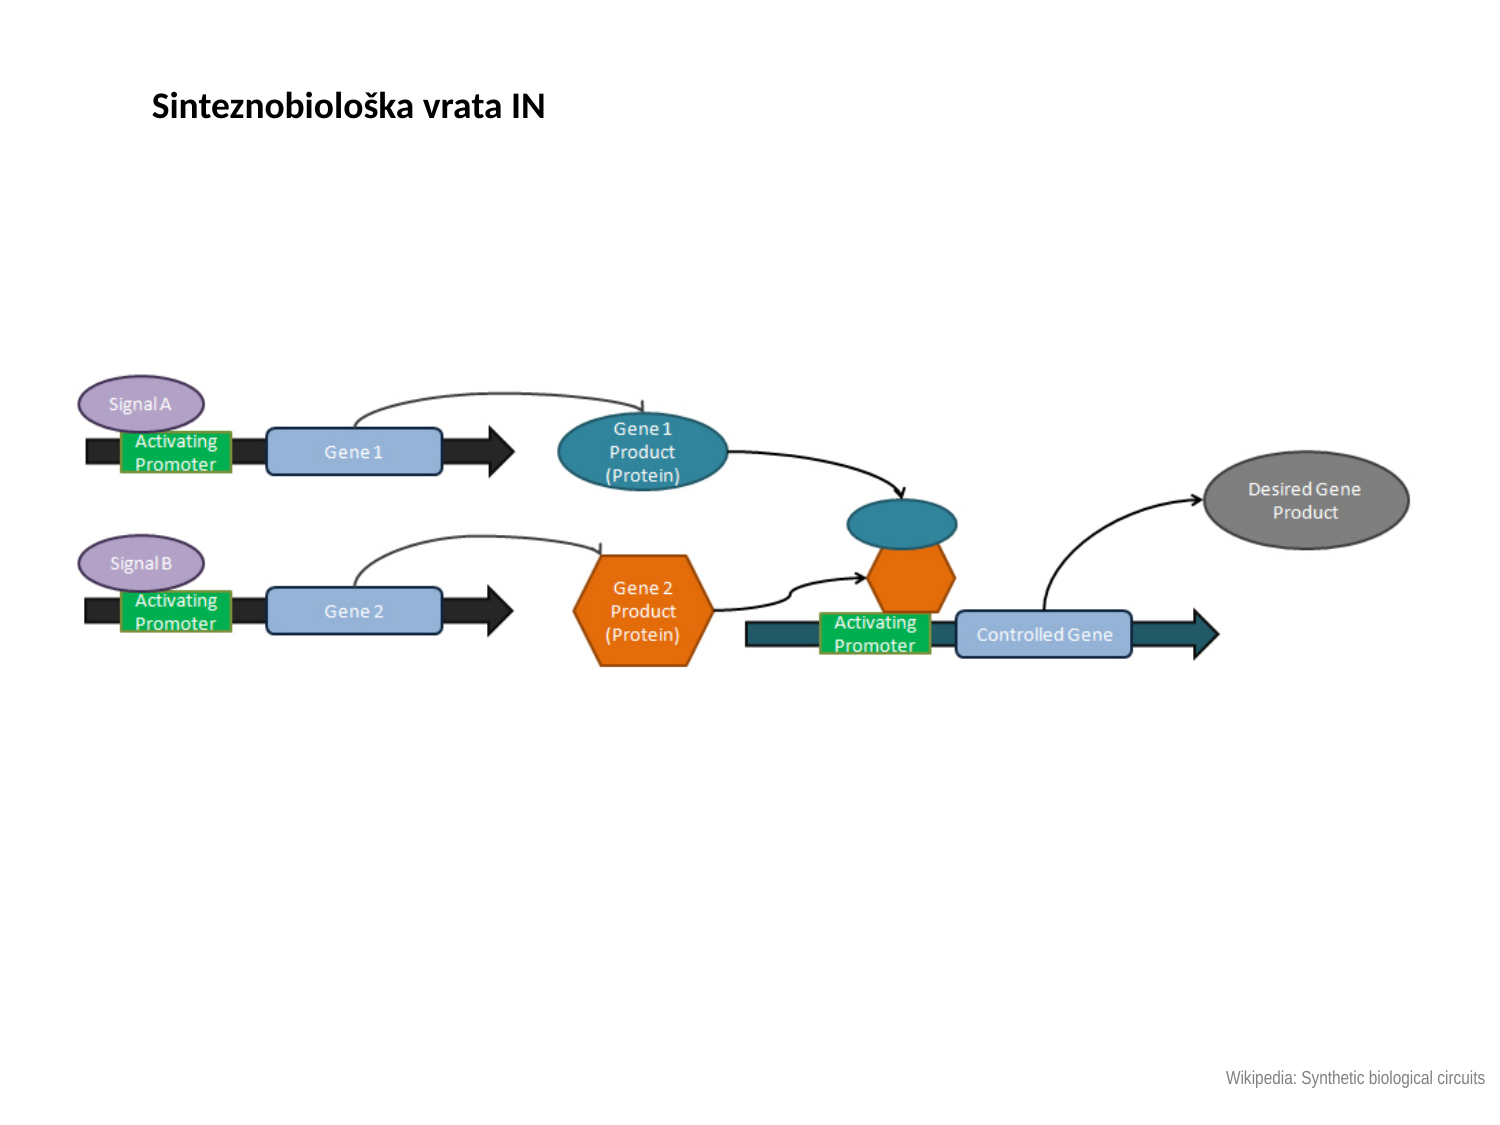

Sinteznobiološka vrata IN
Wikipedia: Synthetic biological circuits